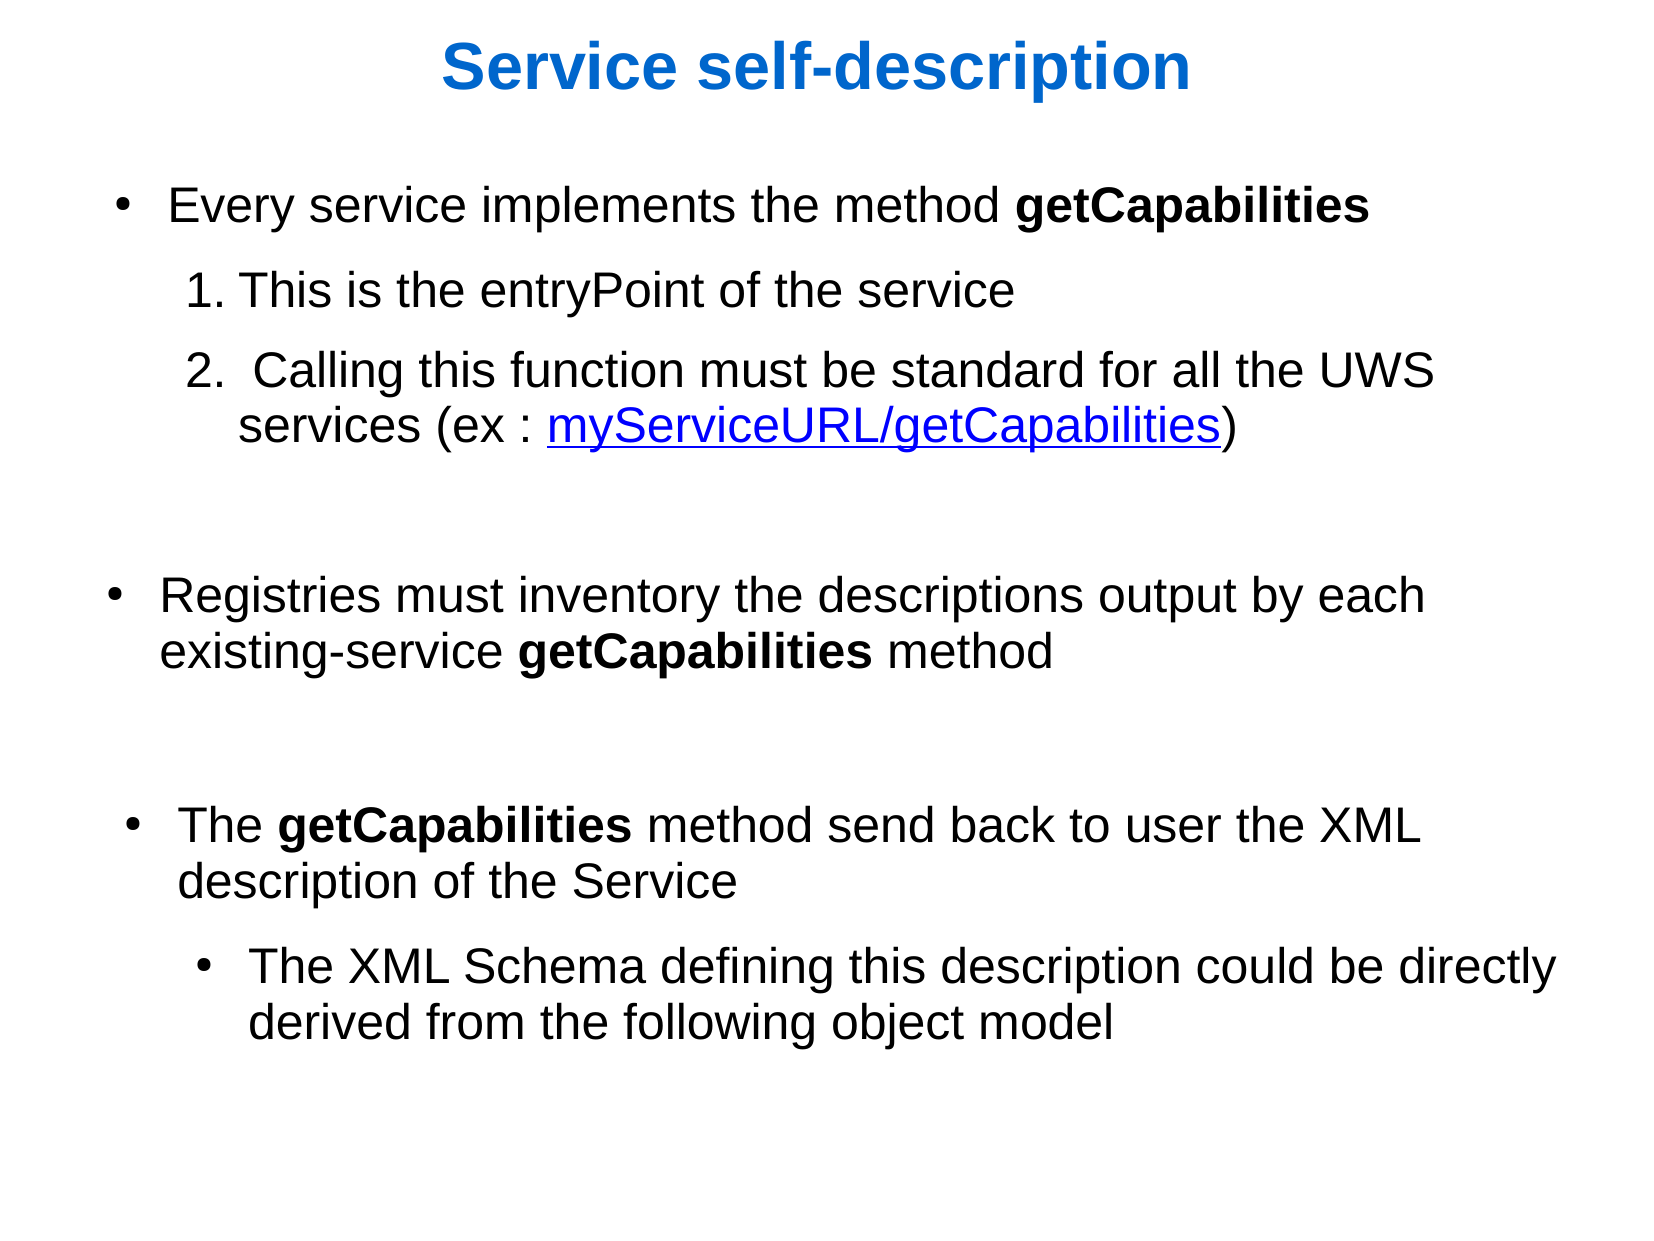

# Service self-description
Every service implements the method getCapabilities
This is the entryPoint of the service
 Calling this function must be standard for all the UWS services (ex : myServiceURL/getCapabilities)
Registries must inventory the descriptions output by each existing-service getCapabilities method
The getCapabilities method send back to user the XML description of the Service
The XML Schema defining this description could be directly derived from the following object model